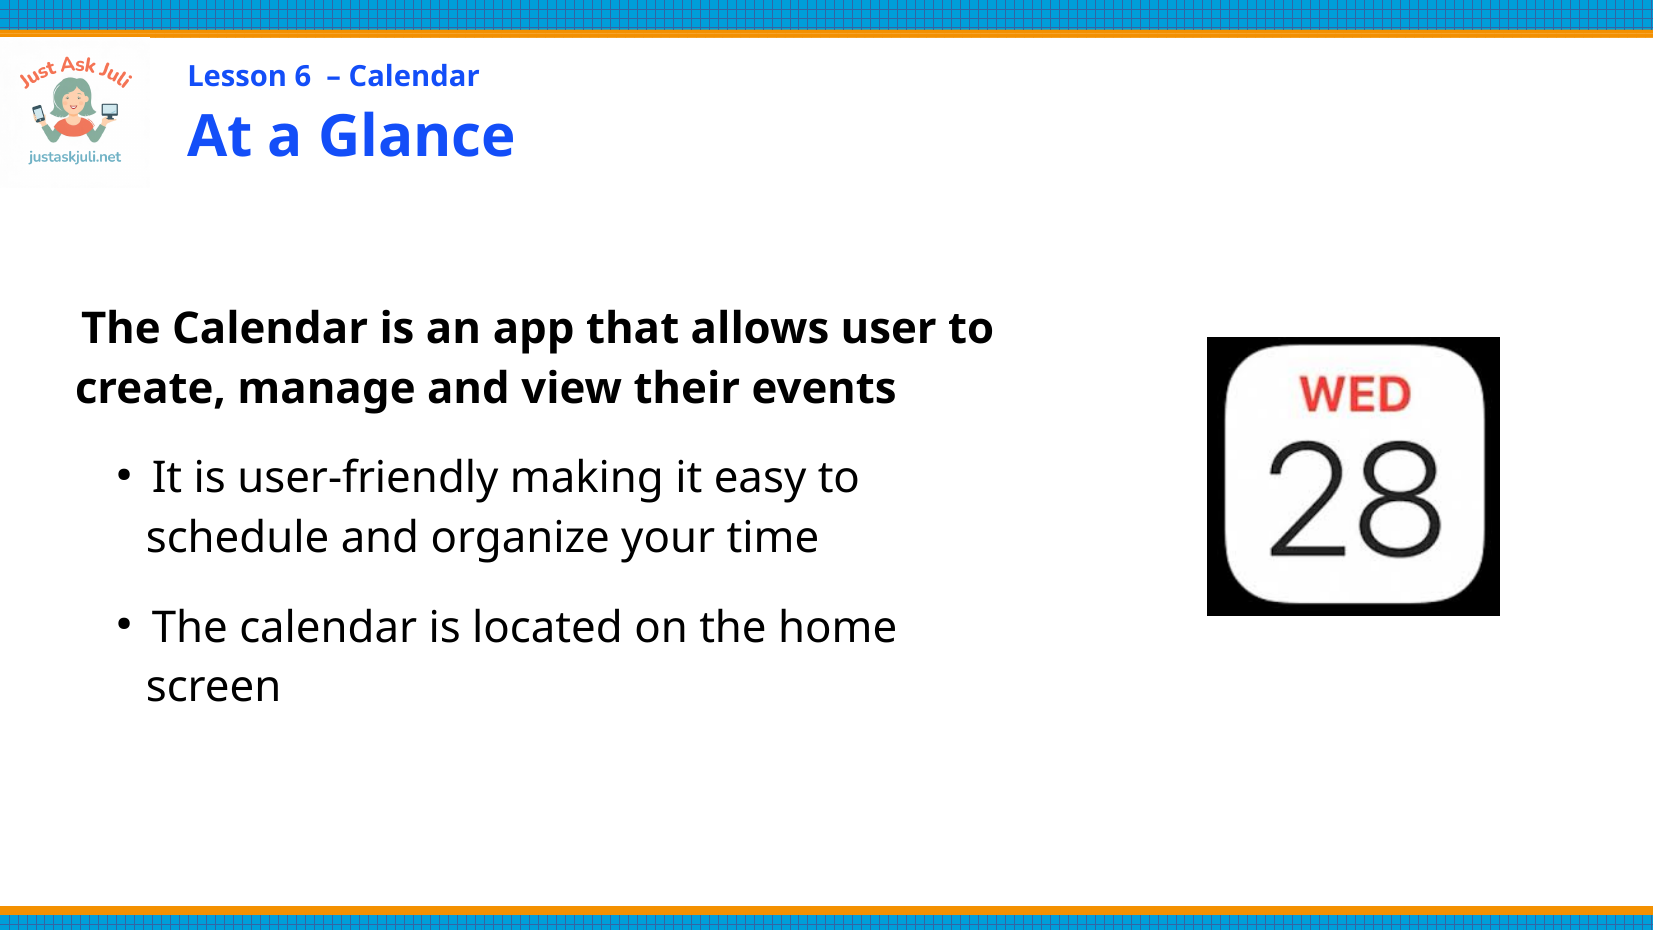

Lesson 6 – Calendar
At a Glance
The Calendar is an app that allows user to create, manage and view their events
It is user-friendly making it easy to schedule and organize your time
The calendar is located on the home screen